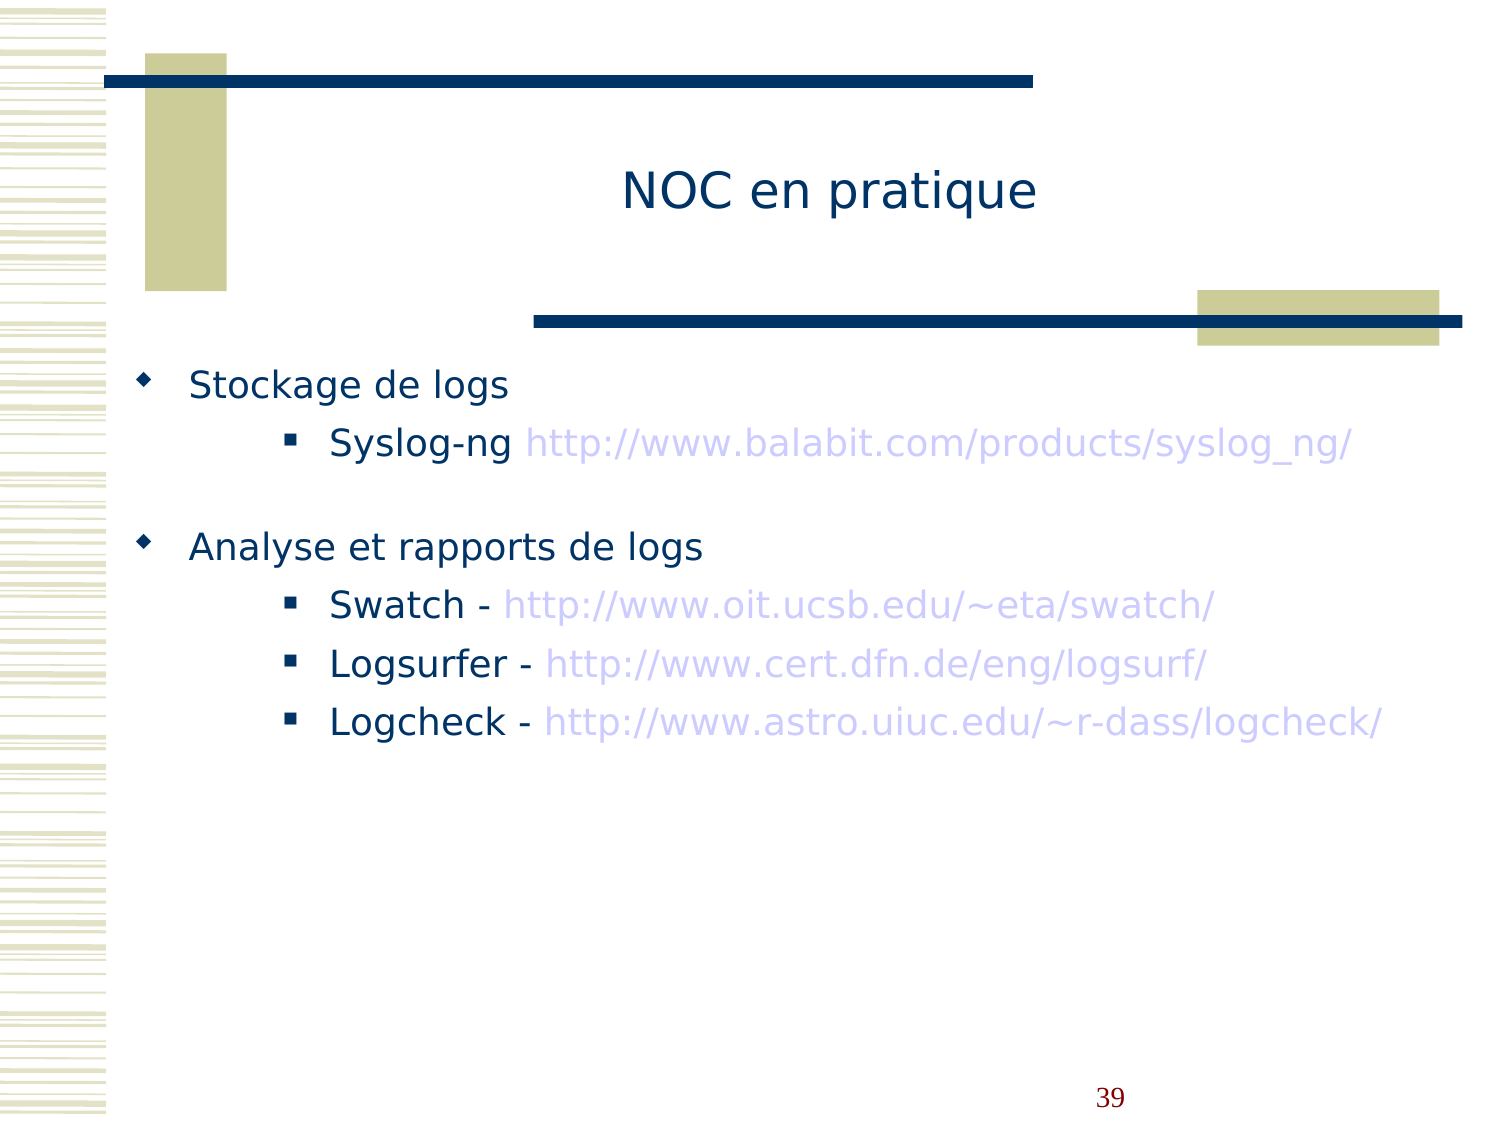

NOC en pratique
# Stockage de logs
Syslog-ng http://www.balabit.com/products/syslog_ng/
Analyse et rapports de logs
Swatch - http://www.oit.ucsb.edu/~eta/swatch/
Logsurfer - http://www.cert.dfn.de/eng/logsurf/
Logcheck - http://www.astro.uiuc.edu/~r-dass/logcheck/